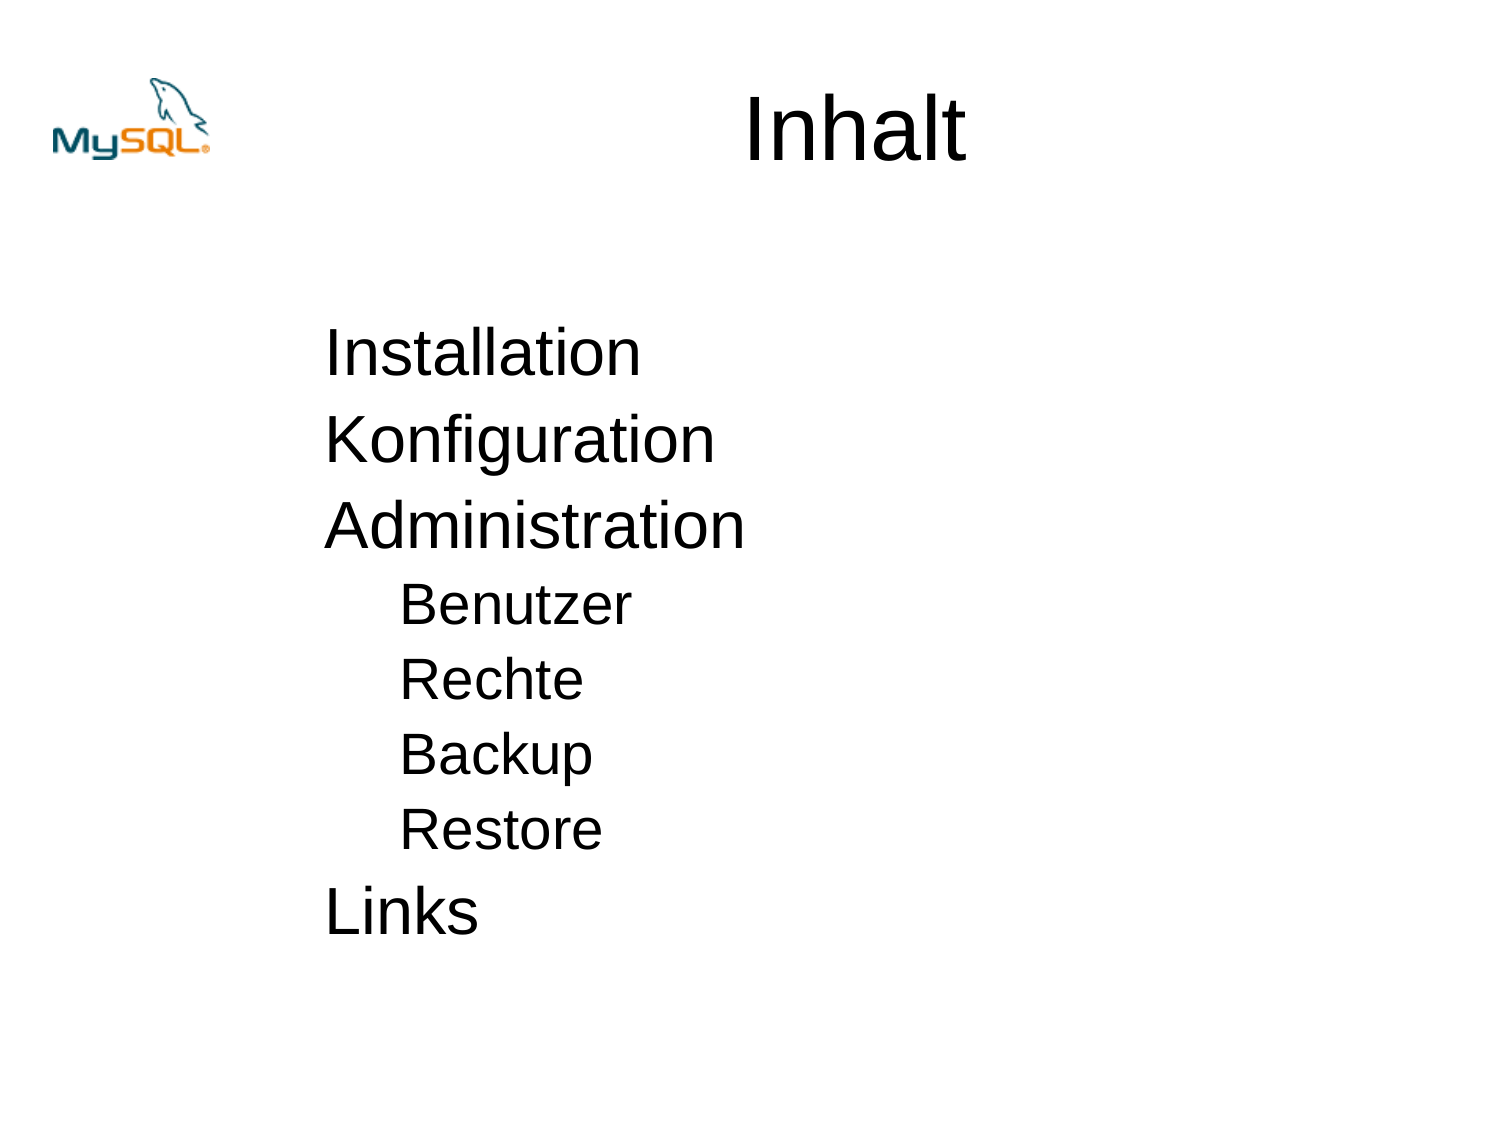

# Inhalt
Installation
Konfiguration
Administration
Benutzer
Rechte
Backup
Restore
Links